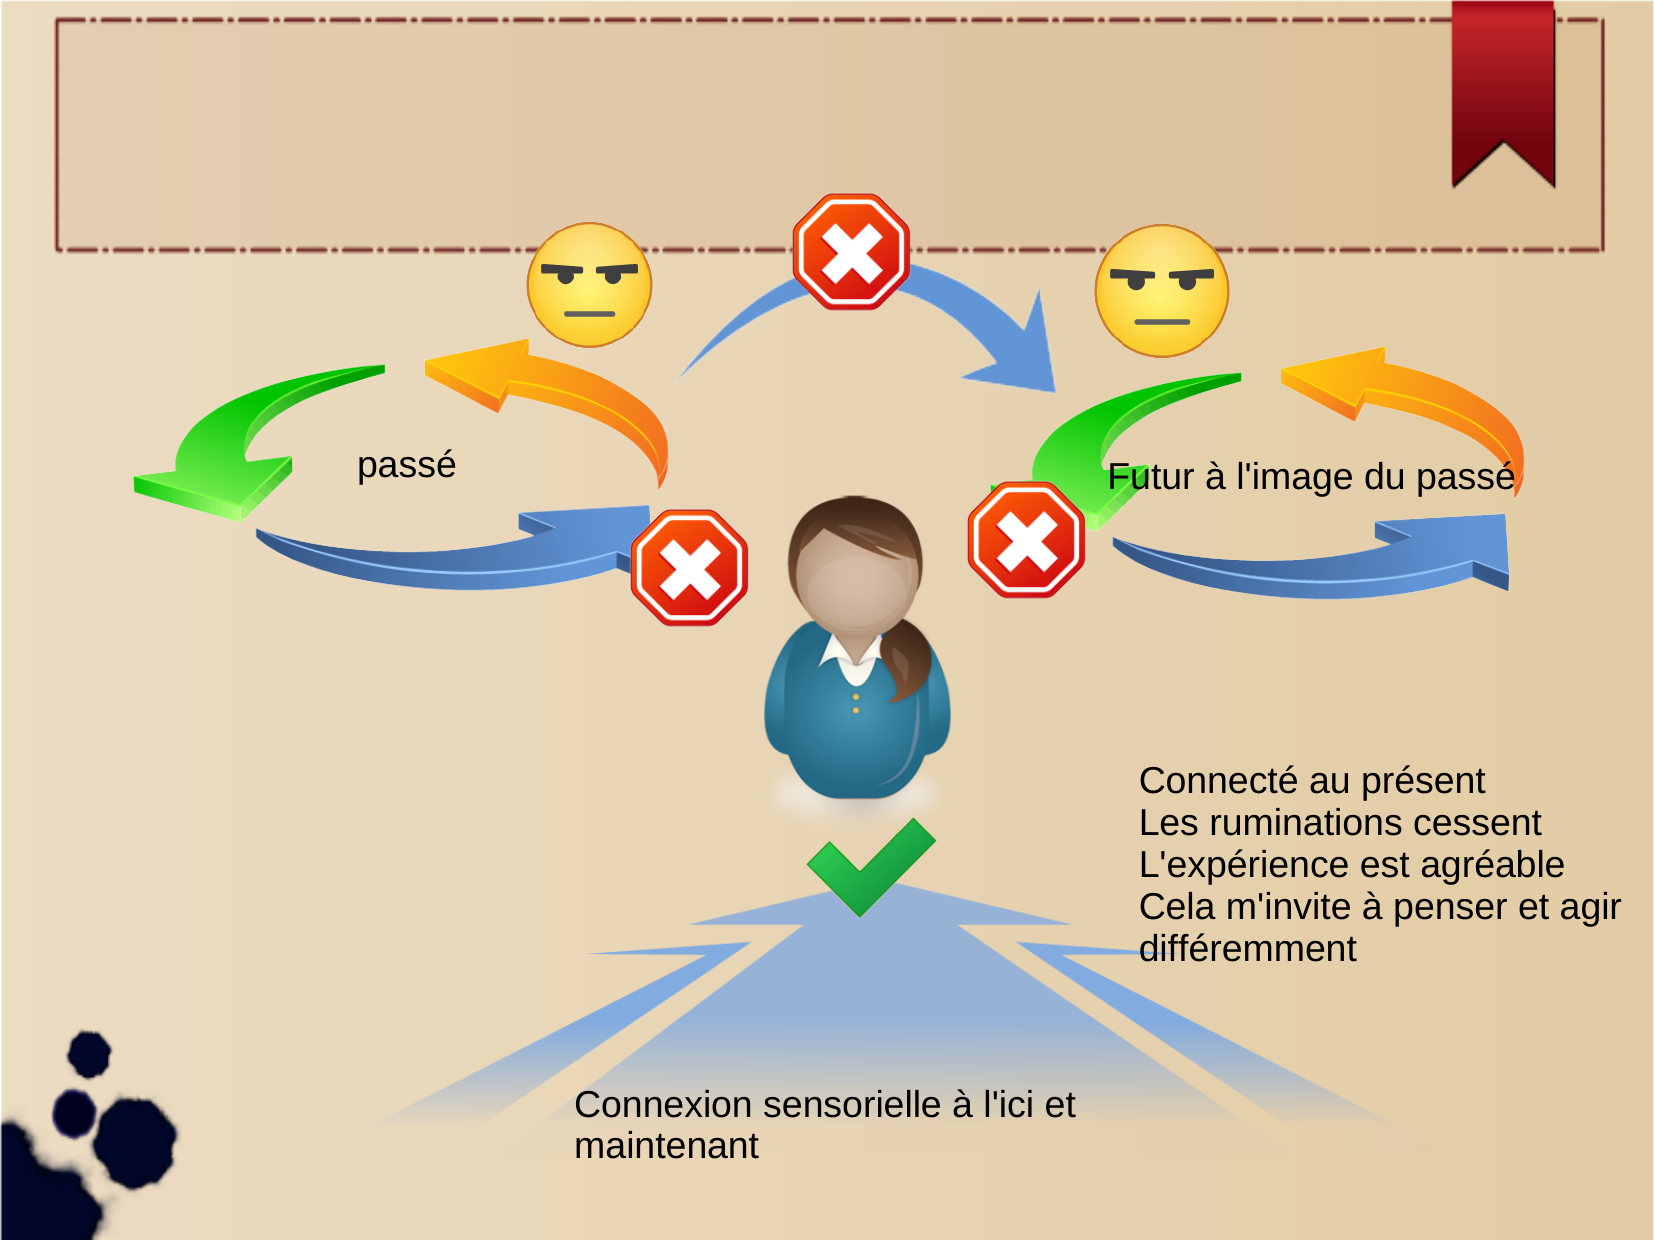

passé
Futur à l'image du passé
Connecté au présent
Les ruminations cessent
L'expérience est agréable
Cela m'invite à penser et agir différemment
Connexion sensorielle à l'ici et maintenant